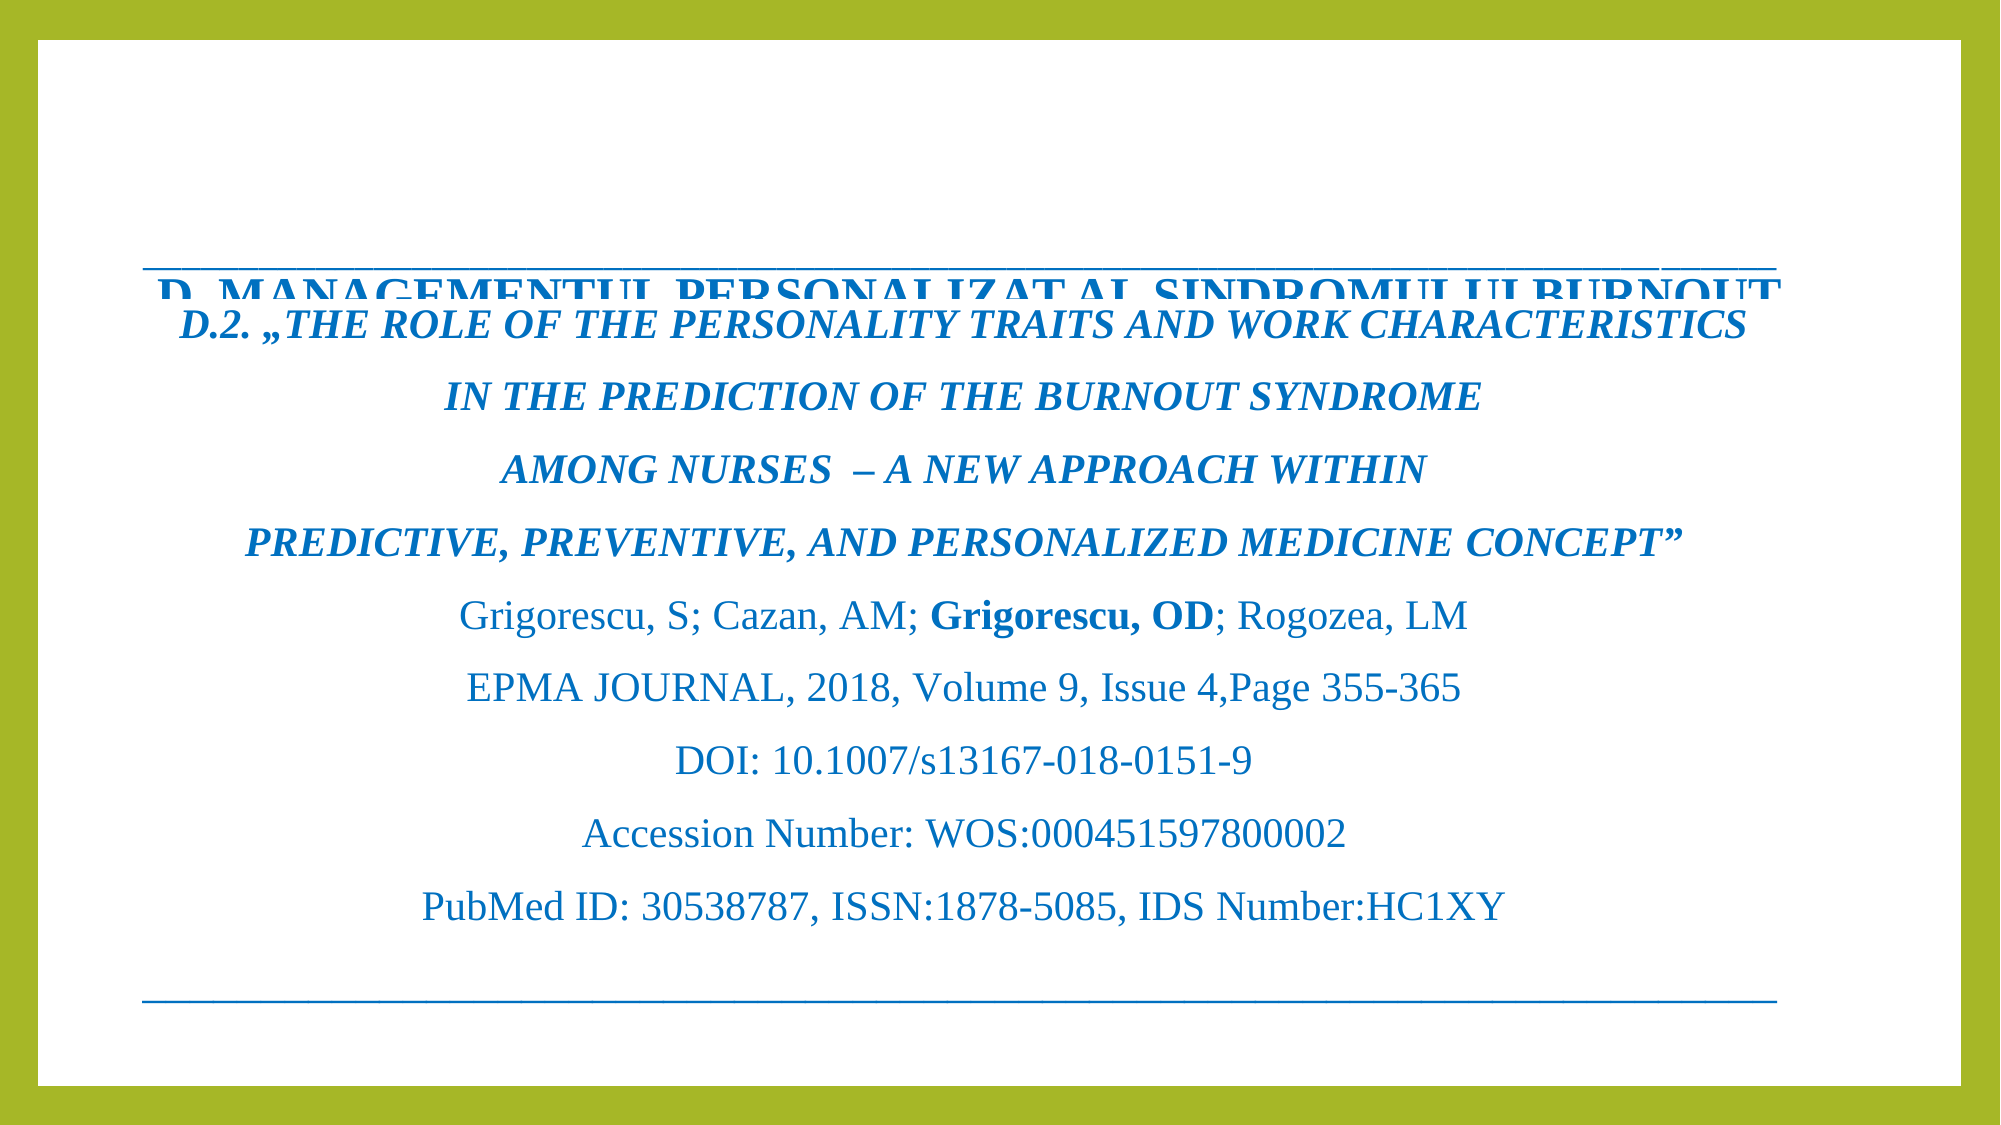

# D. MANAGEMENTUL PERSONALIZAT AL SINDROMULUI BURNOUT DEZVOLTAT DE PERSONALUL MEDICAL